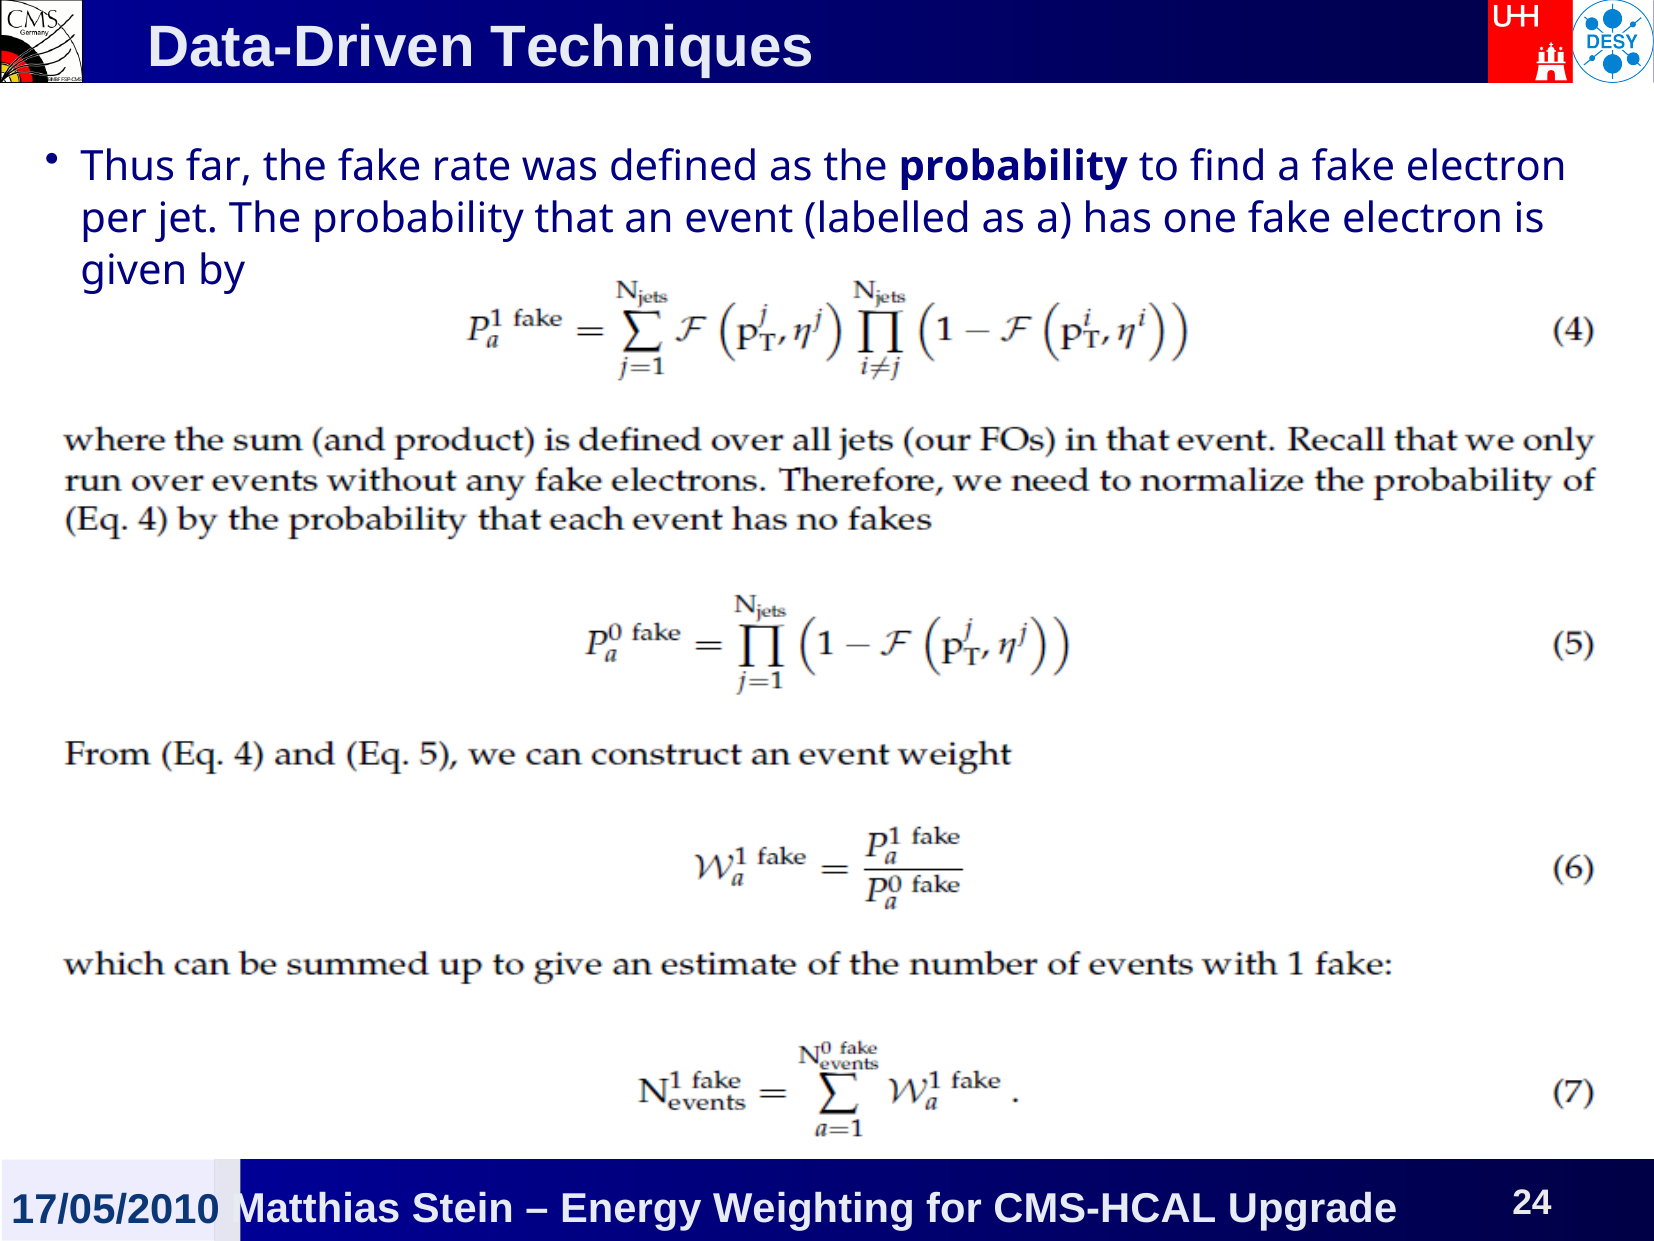

# Data-Driven Techniques
Thus far, the fake rate was defined as the probability to find a fake electron per jet. The probability that an event (labelled as a) has one fake electron is given by